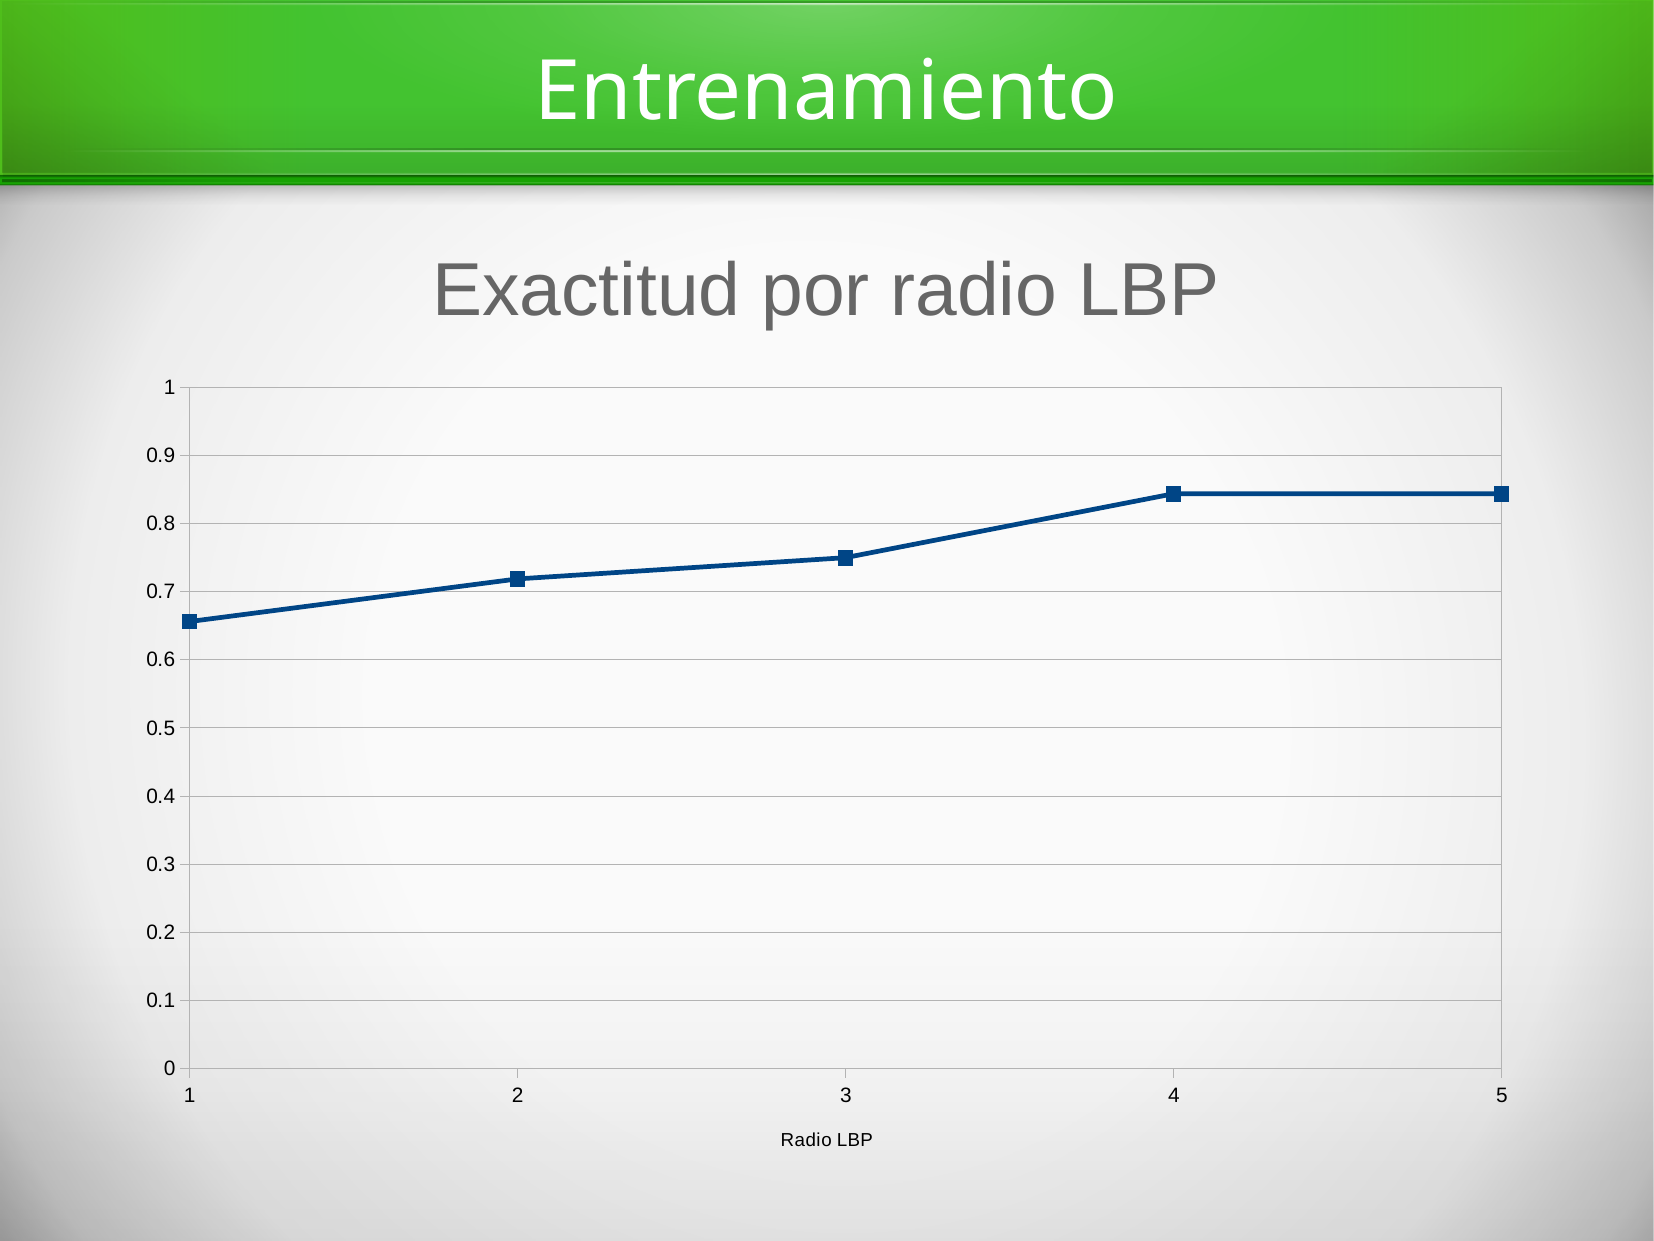

# Entrenamiento
Exactitud por radio LBP
### Chart
| Category | Columna 1 |
|---|---|
| 1 | 0.6562 |
| 2 | 0.7188 |
| 3 | 0.75 |
| 4 | 0.8438 |
| 5 | 0.8438 |